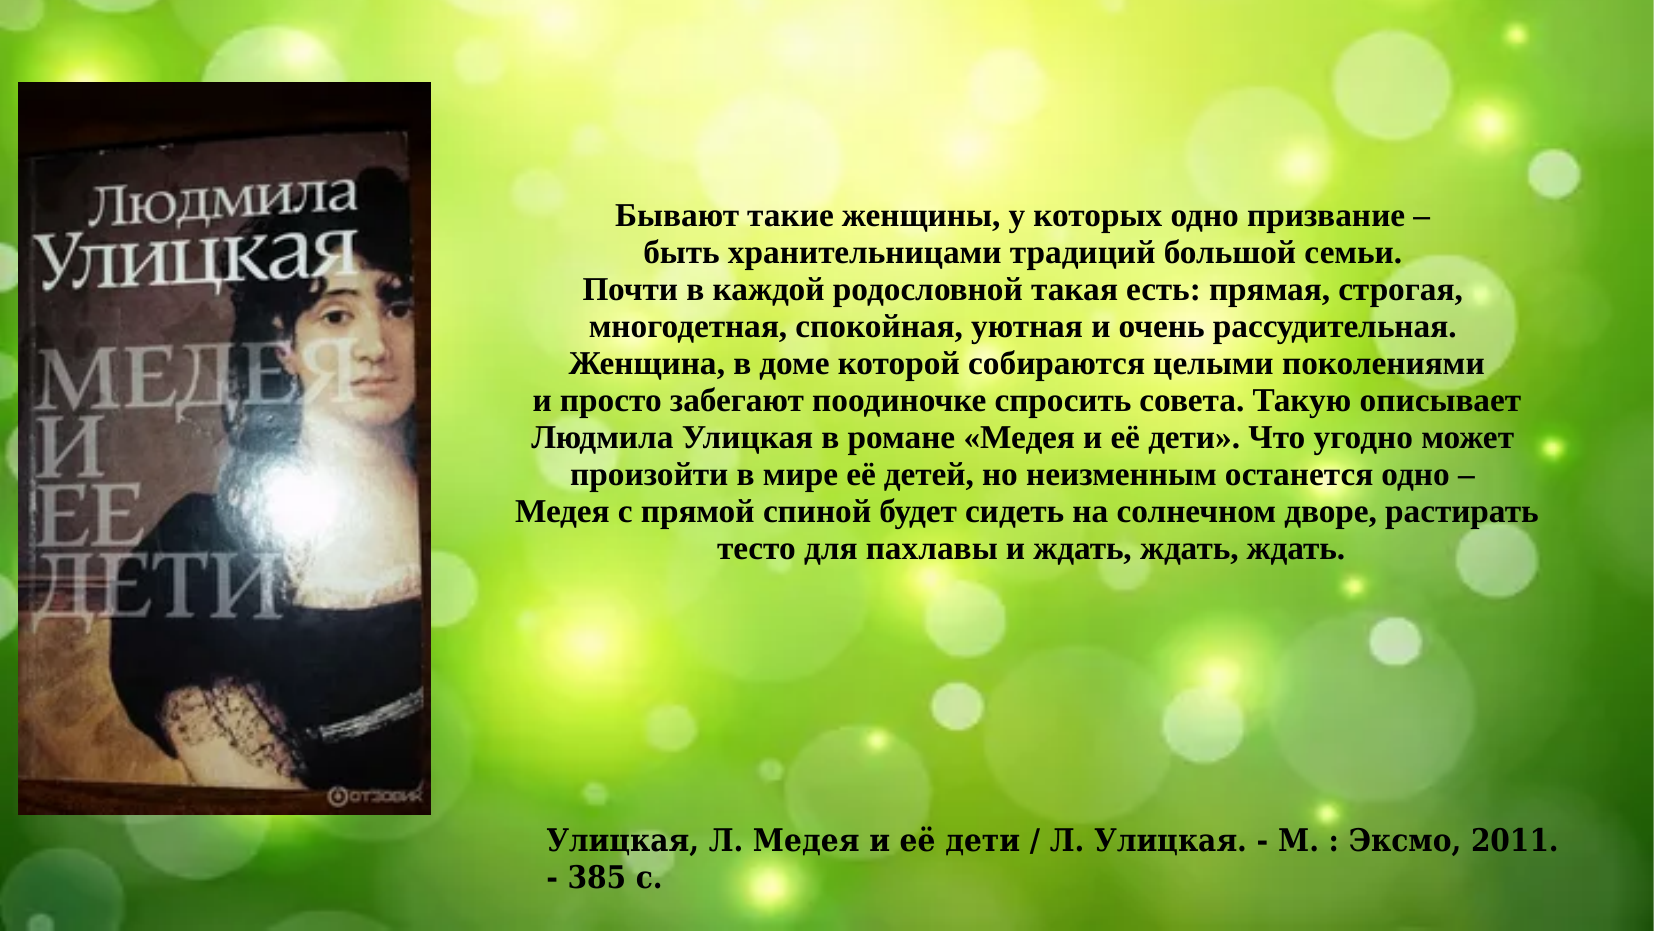

Бывают такие женщины, у которых одно призвание –
быть хранительницами традиций большой семьи.
Почти в каждой родословной такая есть: прямая, строгая,
многодетная, спокойная, уютная и очень рассудительная.
Женщина, в доме которой собираются целыми поколениями
 и просто забегают поодиночке спросить совета. Такую описывает
Людмила Улицкая в романе «Медея и её дети». Что угодно может
произойти в мире её детей, но неизменным останется одно –
Медея с прямой спиной будет сидеть на солнечном дворе, растирать
 тесто для пахлавы и ждать, ждать, ждать.
Улицкая, Л. Медея и её дети / Л. Улицкая. - М. : Эксмо, 2011. - 385 с.